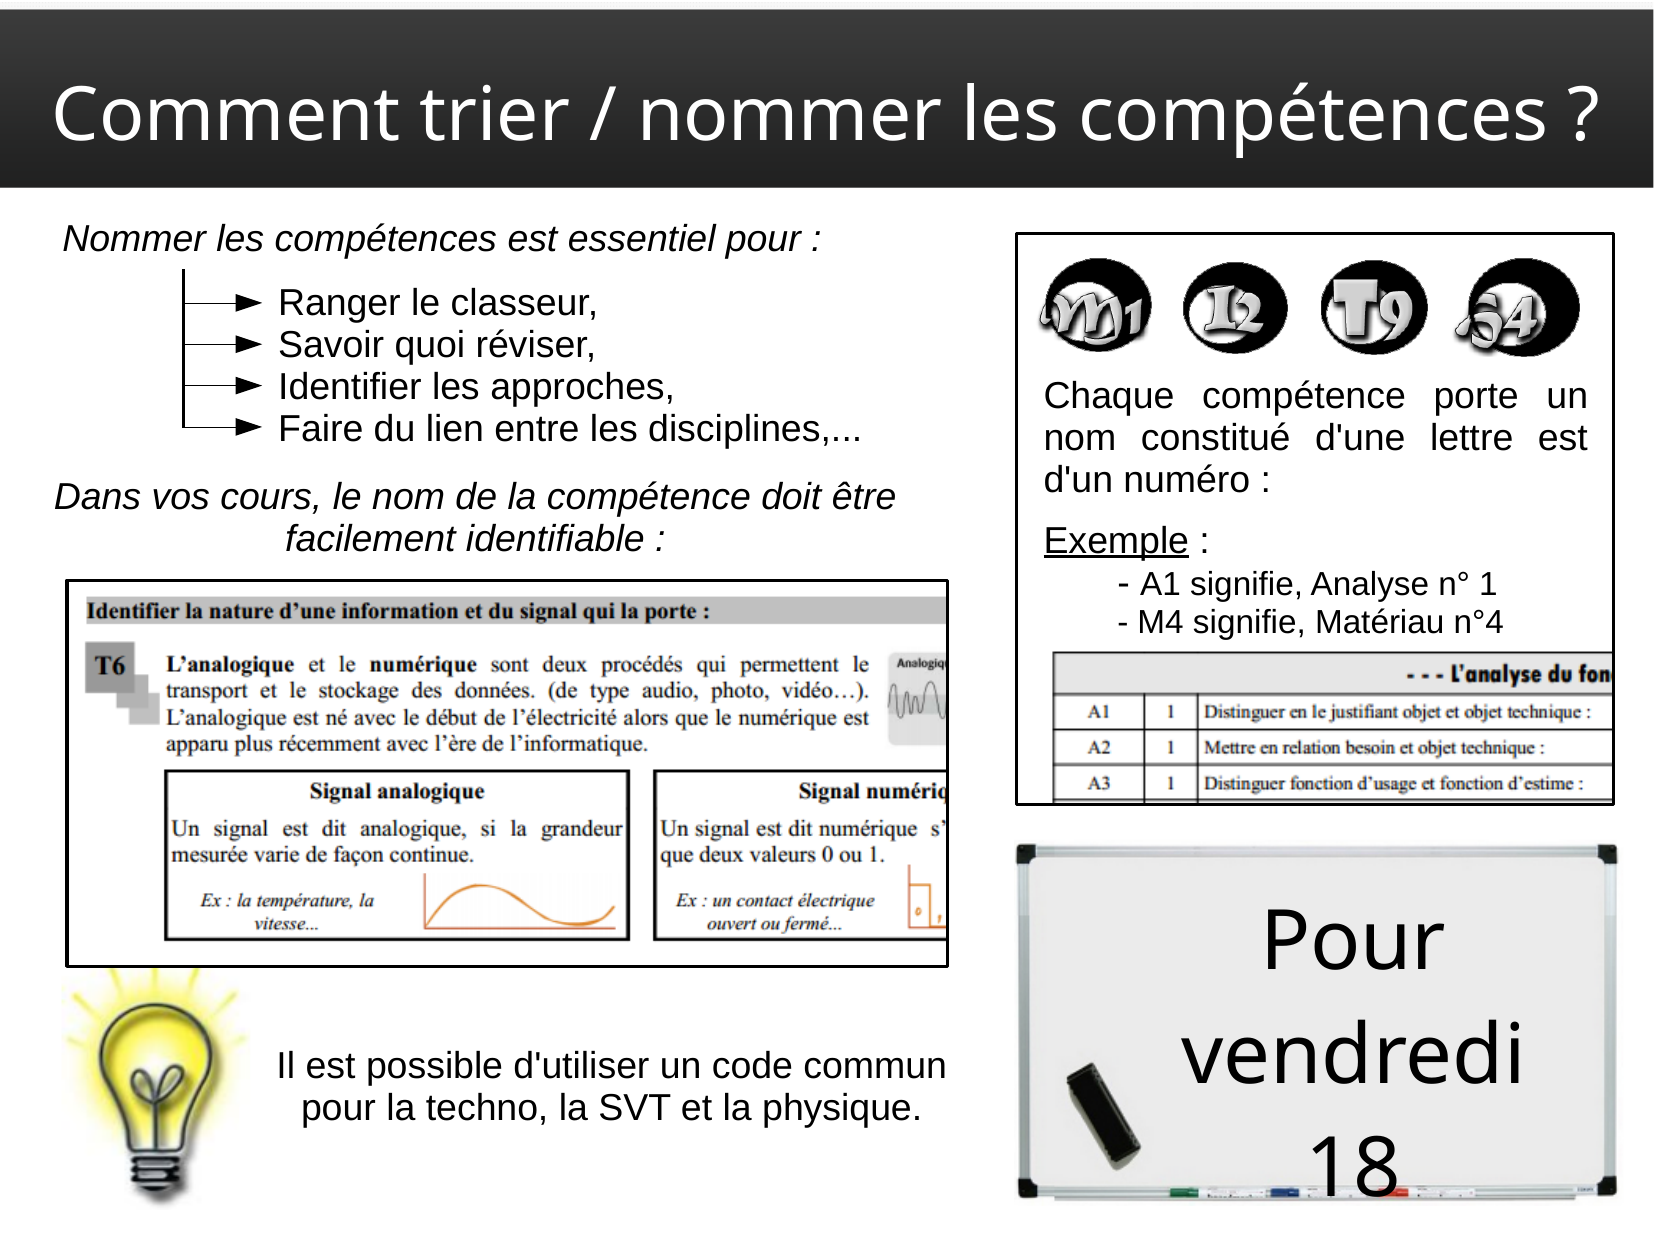

Comment trier / nommer les compétences ?
Nommer les compétences est essentiel pour :
Ranger le classeur,
Savoir quoi réviser,
Identifier les approches,
Faire du lien entre les disciplines,...
Chaque compétence porte un nom constitué d'une lettre est d'un numéro :
Exemple :
	- A1 signifie, Analyse n° 1
	- M4 signifie, Matériau n°4
Dans vos cours, le nom de la compétence doit être facilement identifiable :
Pour vendredi 18
Eval de techno
M1 – M2 – A1 - A2
Il est possible d'utiliser un code commun pour la techno, la SVT et la physique.